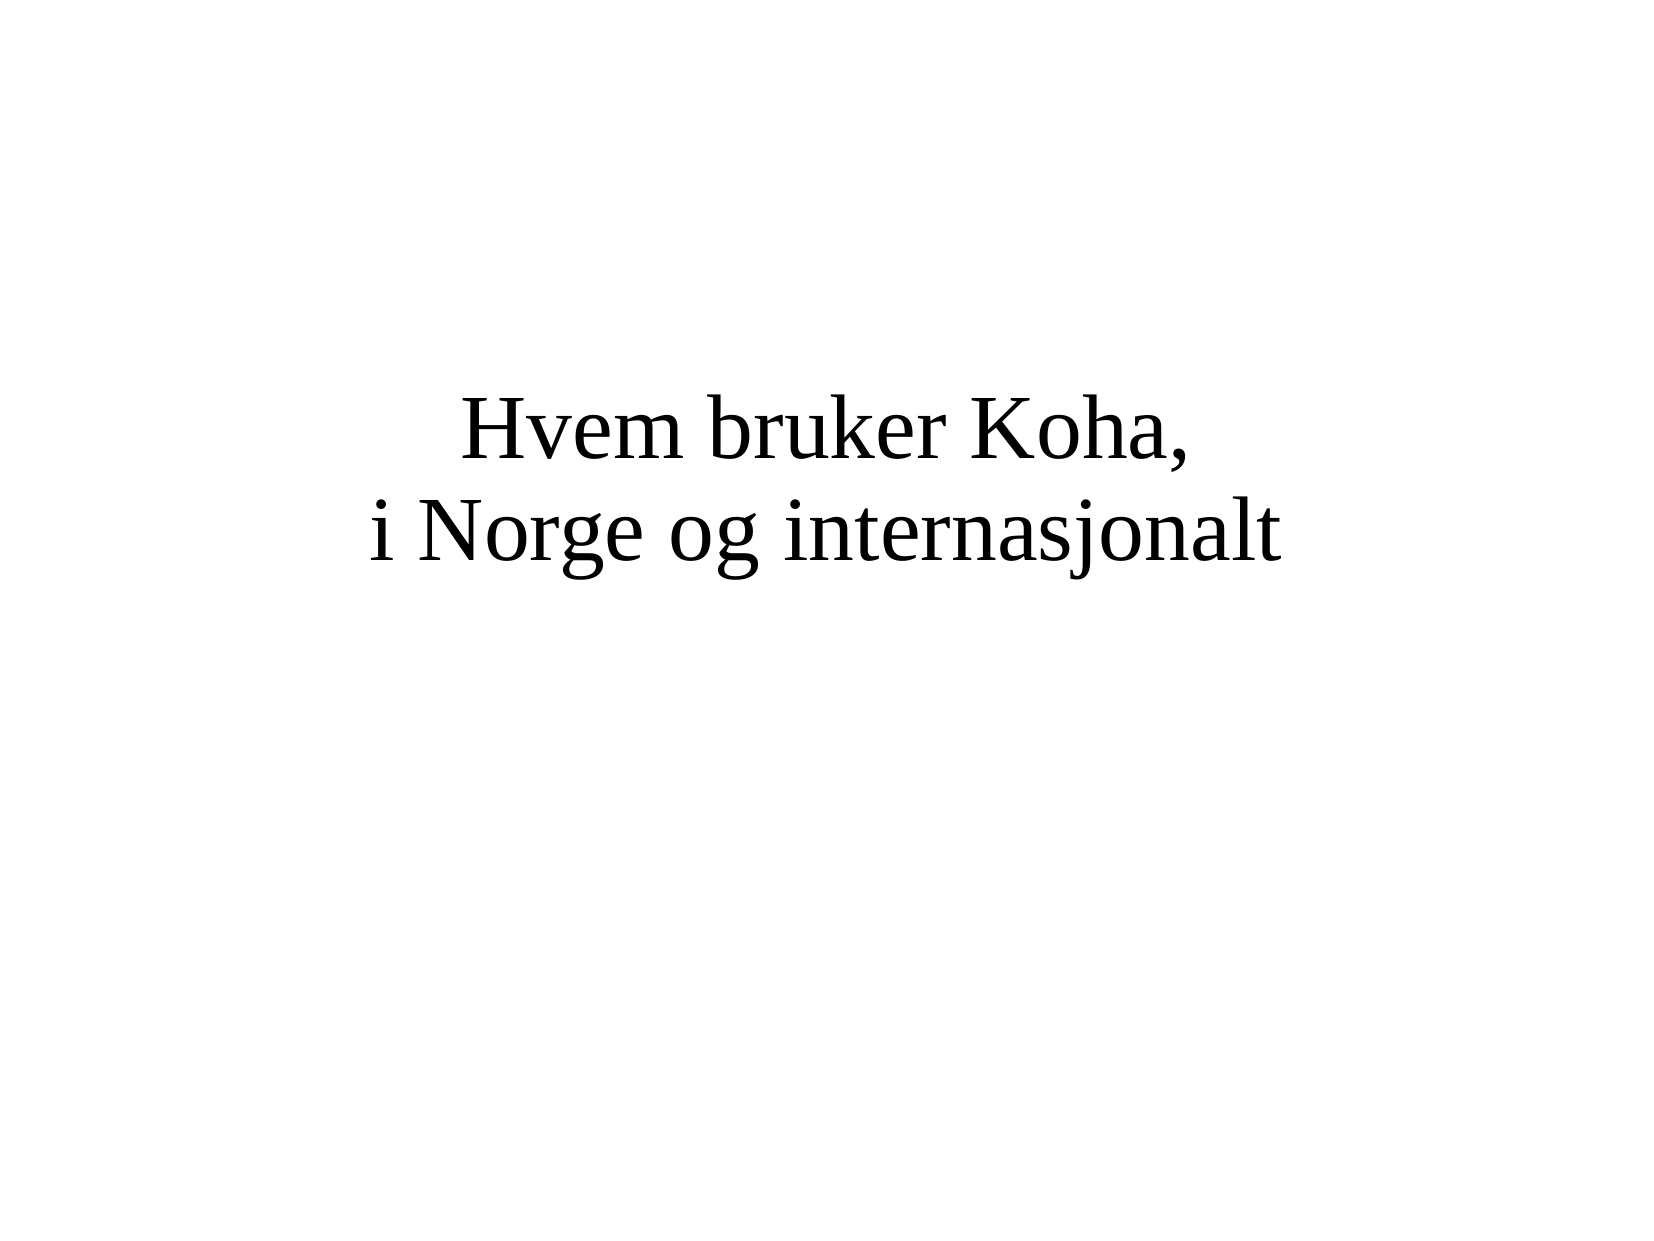

# Hvem bruker Koha,
i Norge og internasjonalt